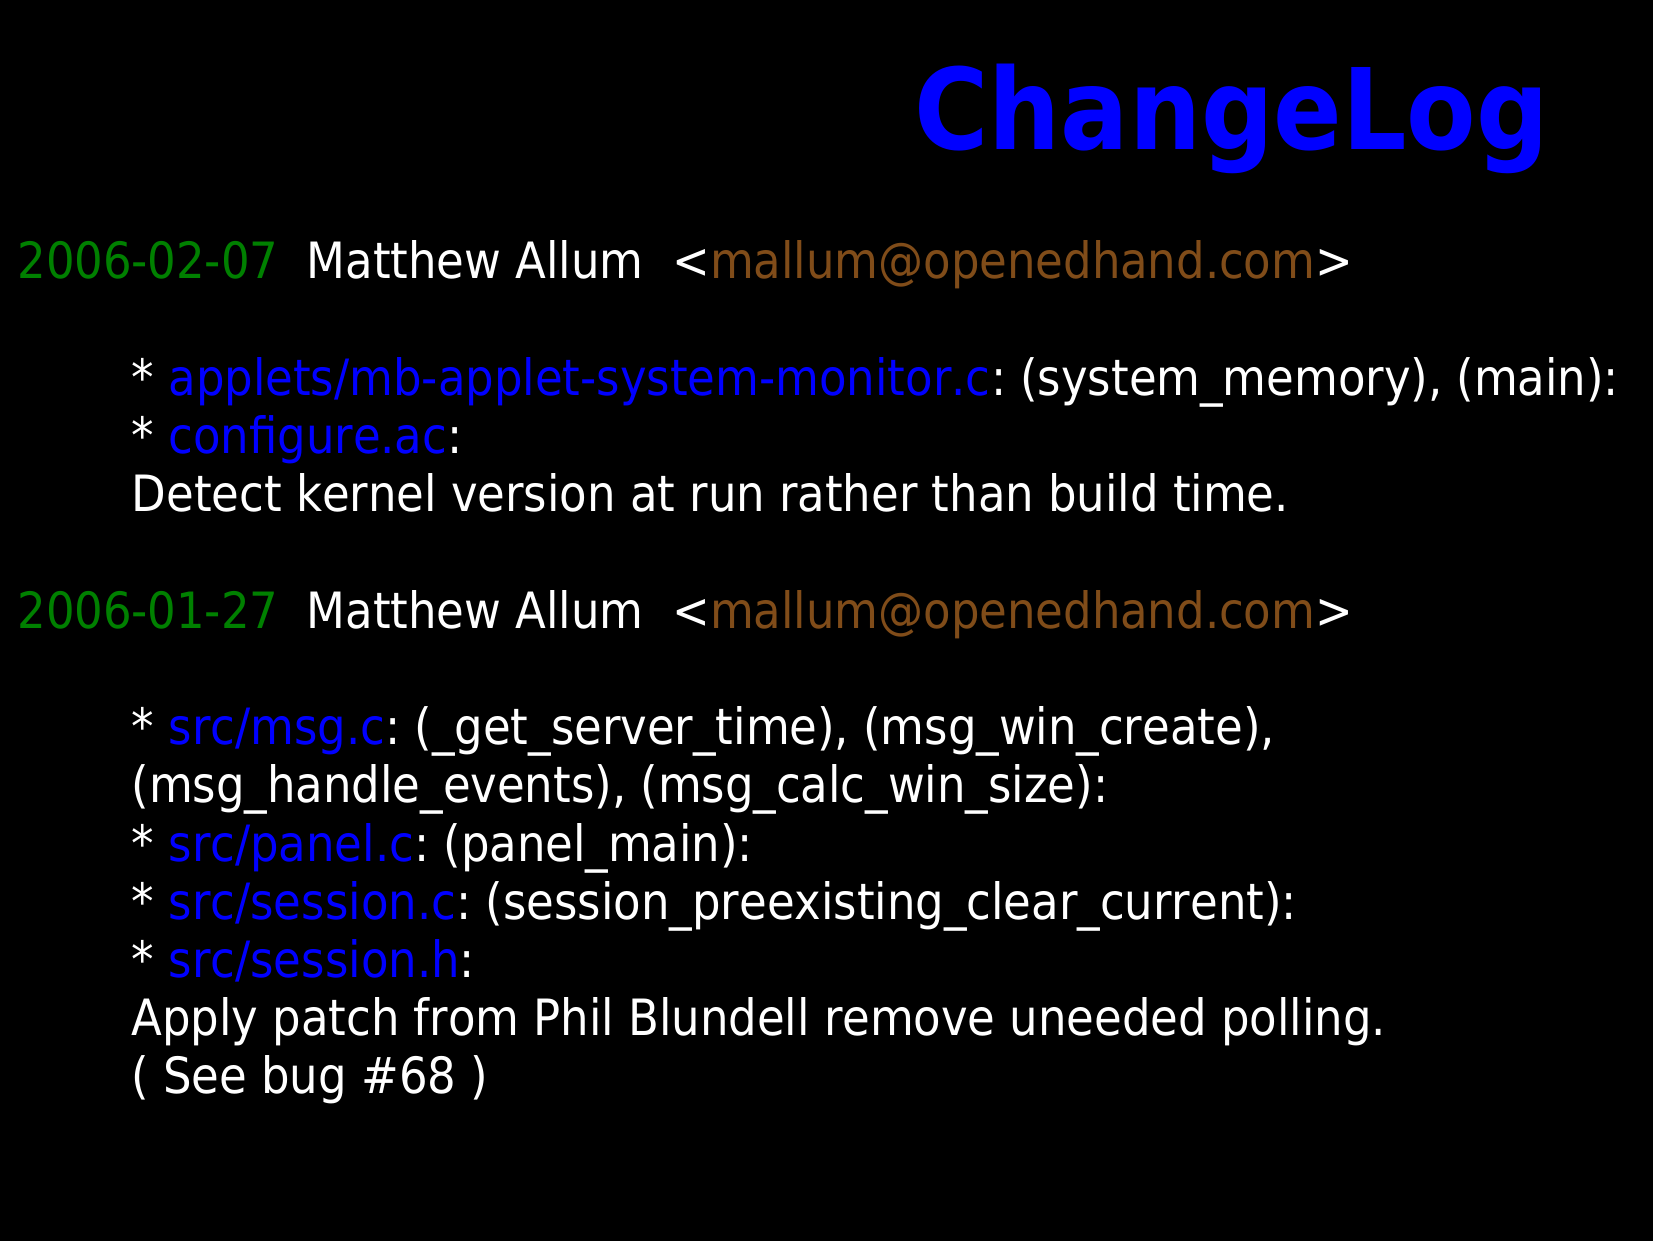

ChangeLog
2006-02-07 Matthew Allum <mallum@openedhand.com>
 * applets/mb-applet-system-monitor.c: (system_memory), (main):
 * configure.ac:
 Detect kernel version at run rather than build time.
2006-01-27 Matthew Allum <mallum@openedhand.com>
 * src/msg.c: (_get_server_time), (msg_win_create),
 (msg_handle_events), (msg_calc_win_size):
 * src/panel.c: (panel_main):
 * src/session.c: (session_preexisting_clear_current):
 * src/session.h:
 Apply patch from Phil Blundell remove uneeded polling.
 ( See bug #68 )